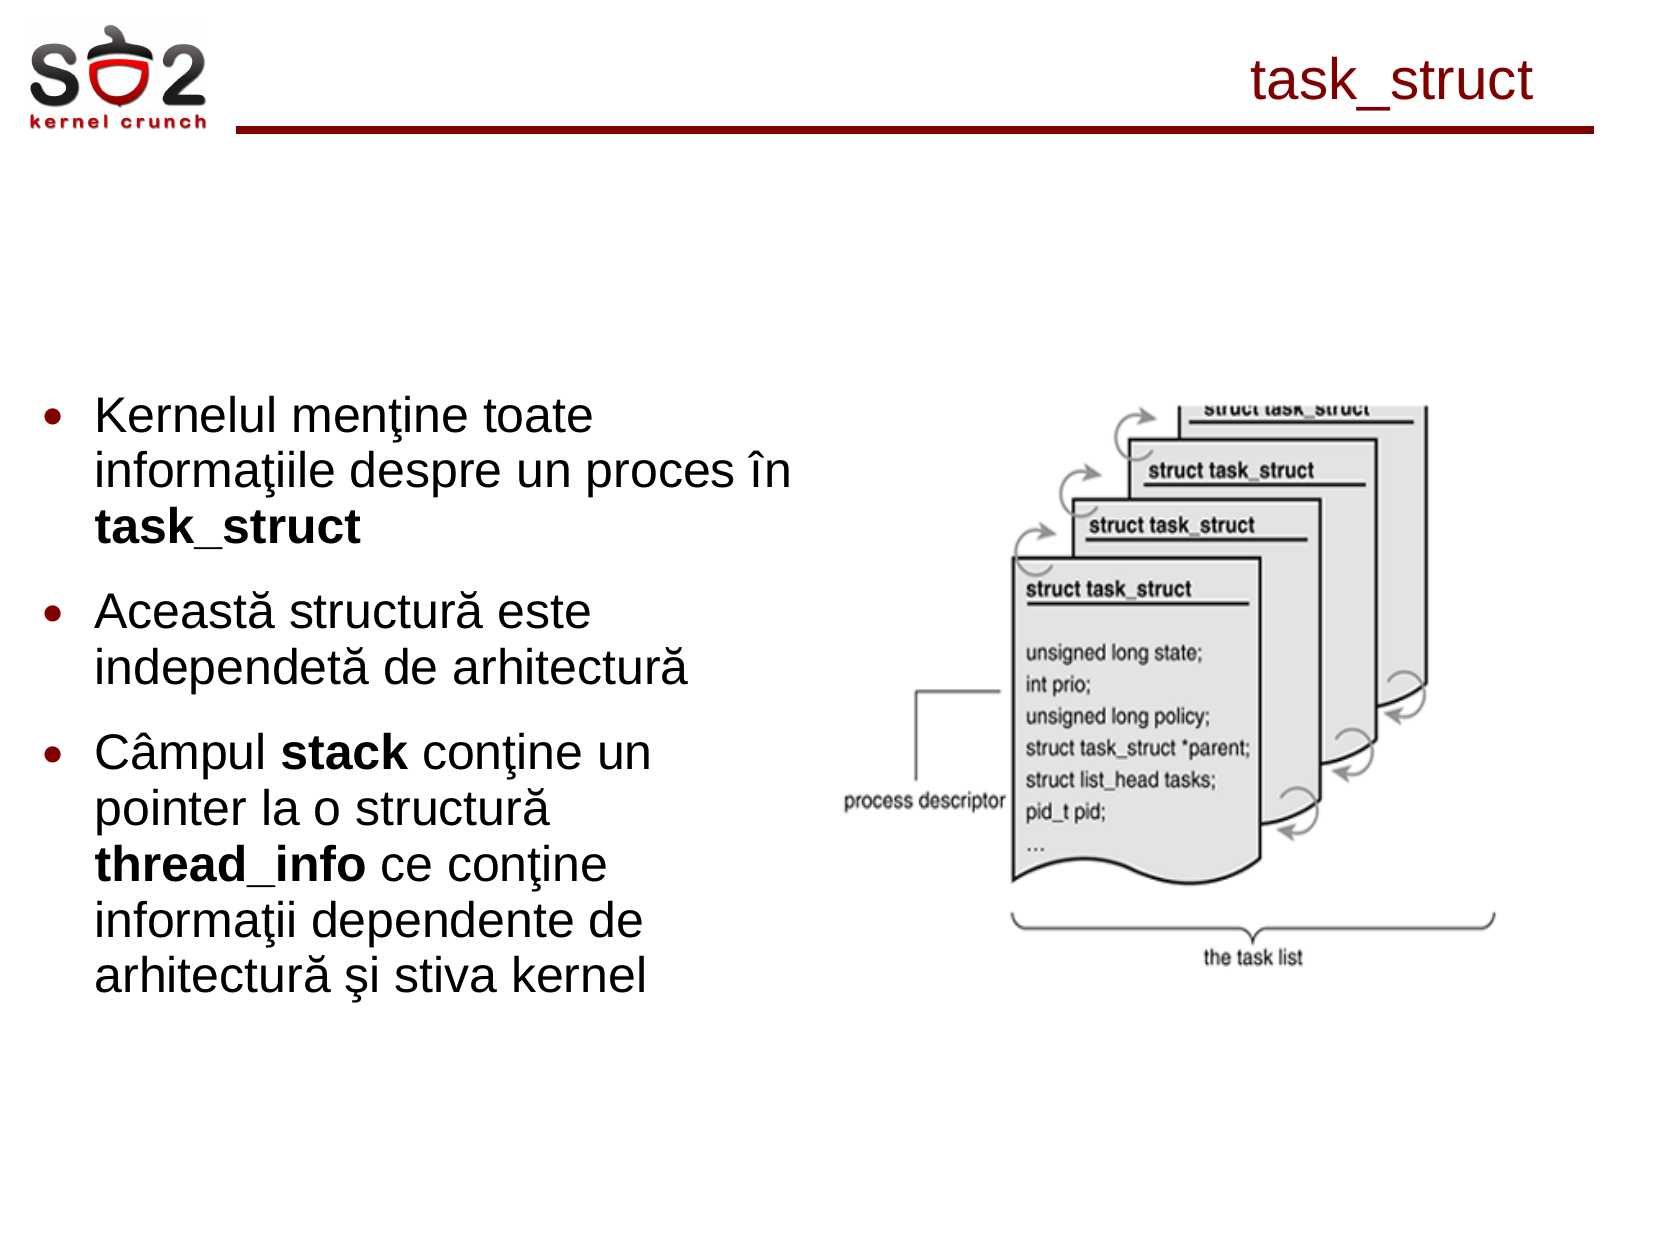

# task_struct
Kernelul menţine toate informaţiile despre un proces în task_struct
Această structură este independetă de arhitectură
Câmpul stack conţine un pointer la o structură thread_info ce conţine informaţii dependente de arhitectură şi stiva kernel